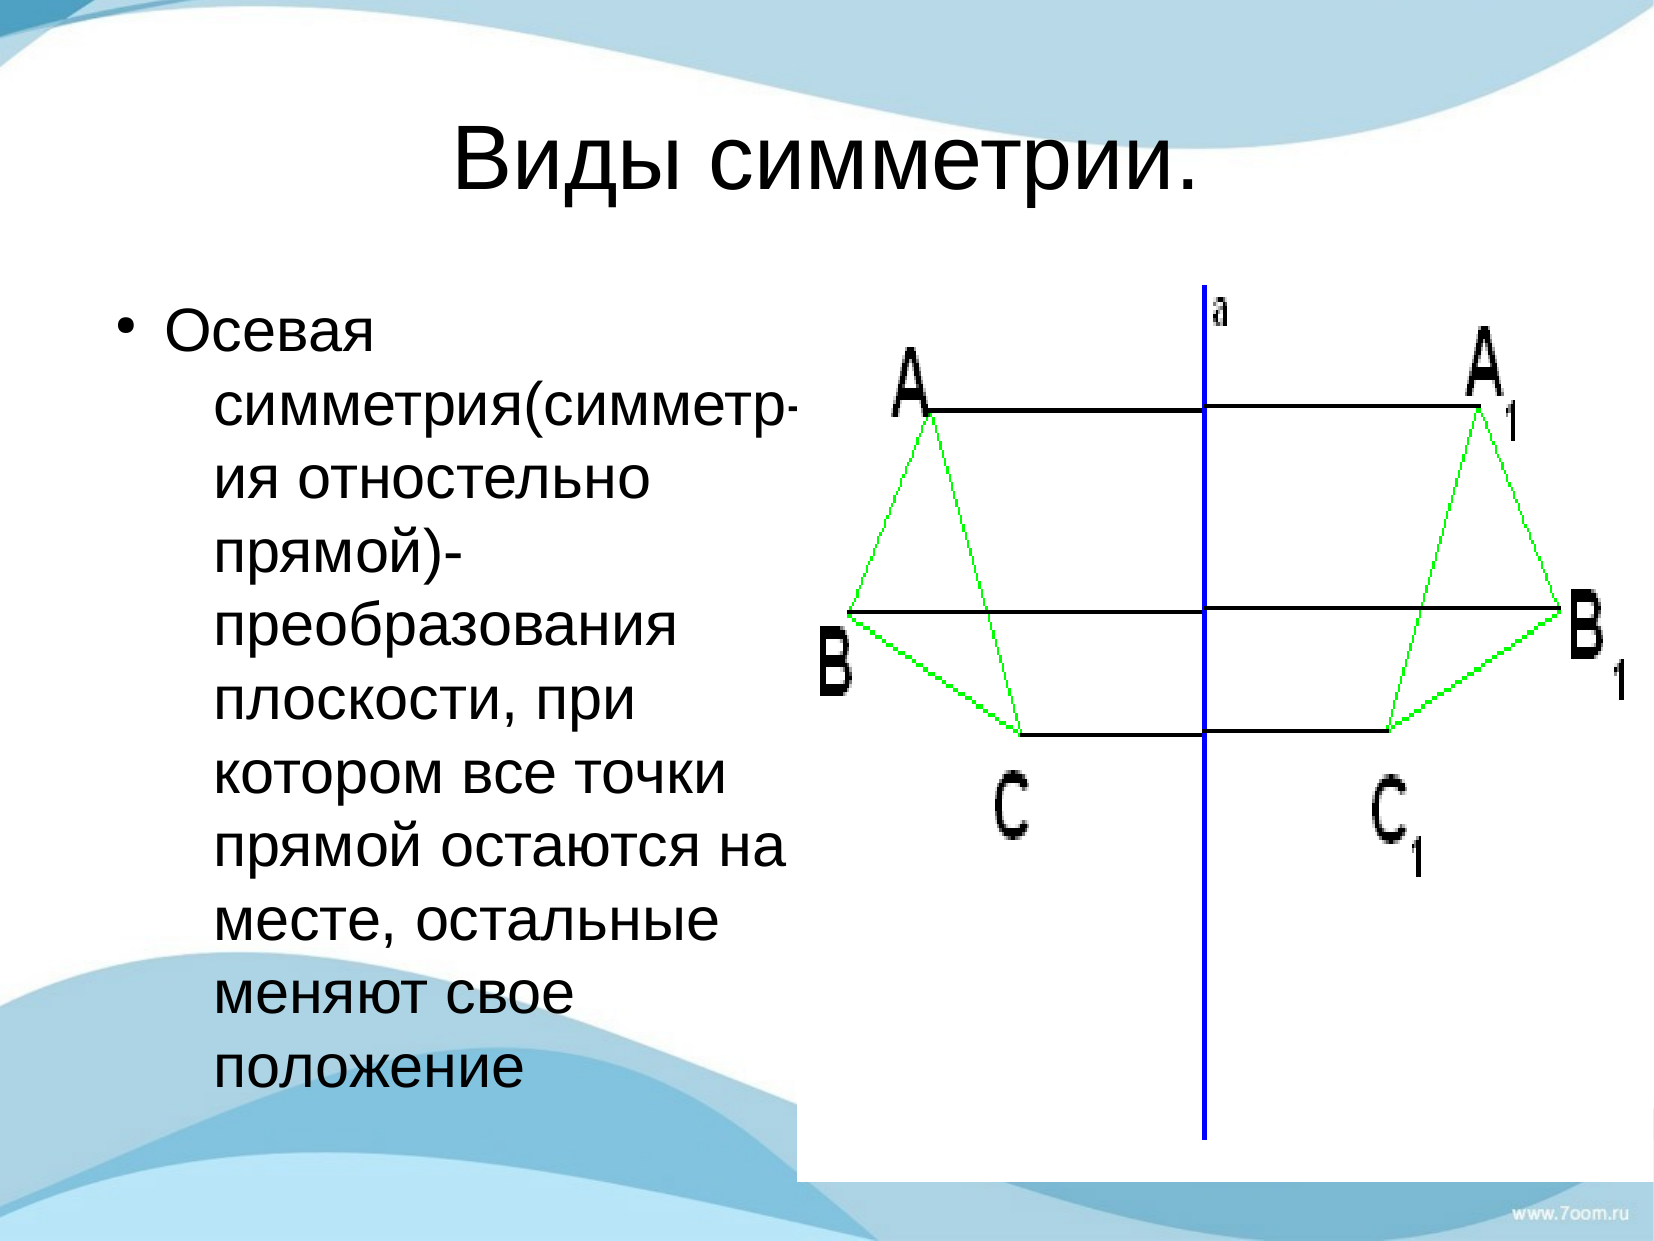

# Виды симметрии.
Осевая симметрия(симметр-ия отностельно прямой)-преобразования плоскости, при котором все точки прямой остаются на месте, остальные меняют свое положение